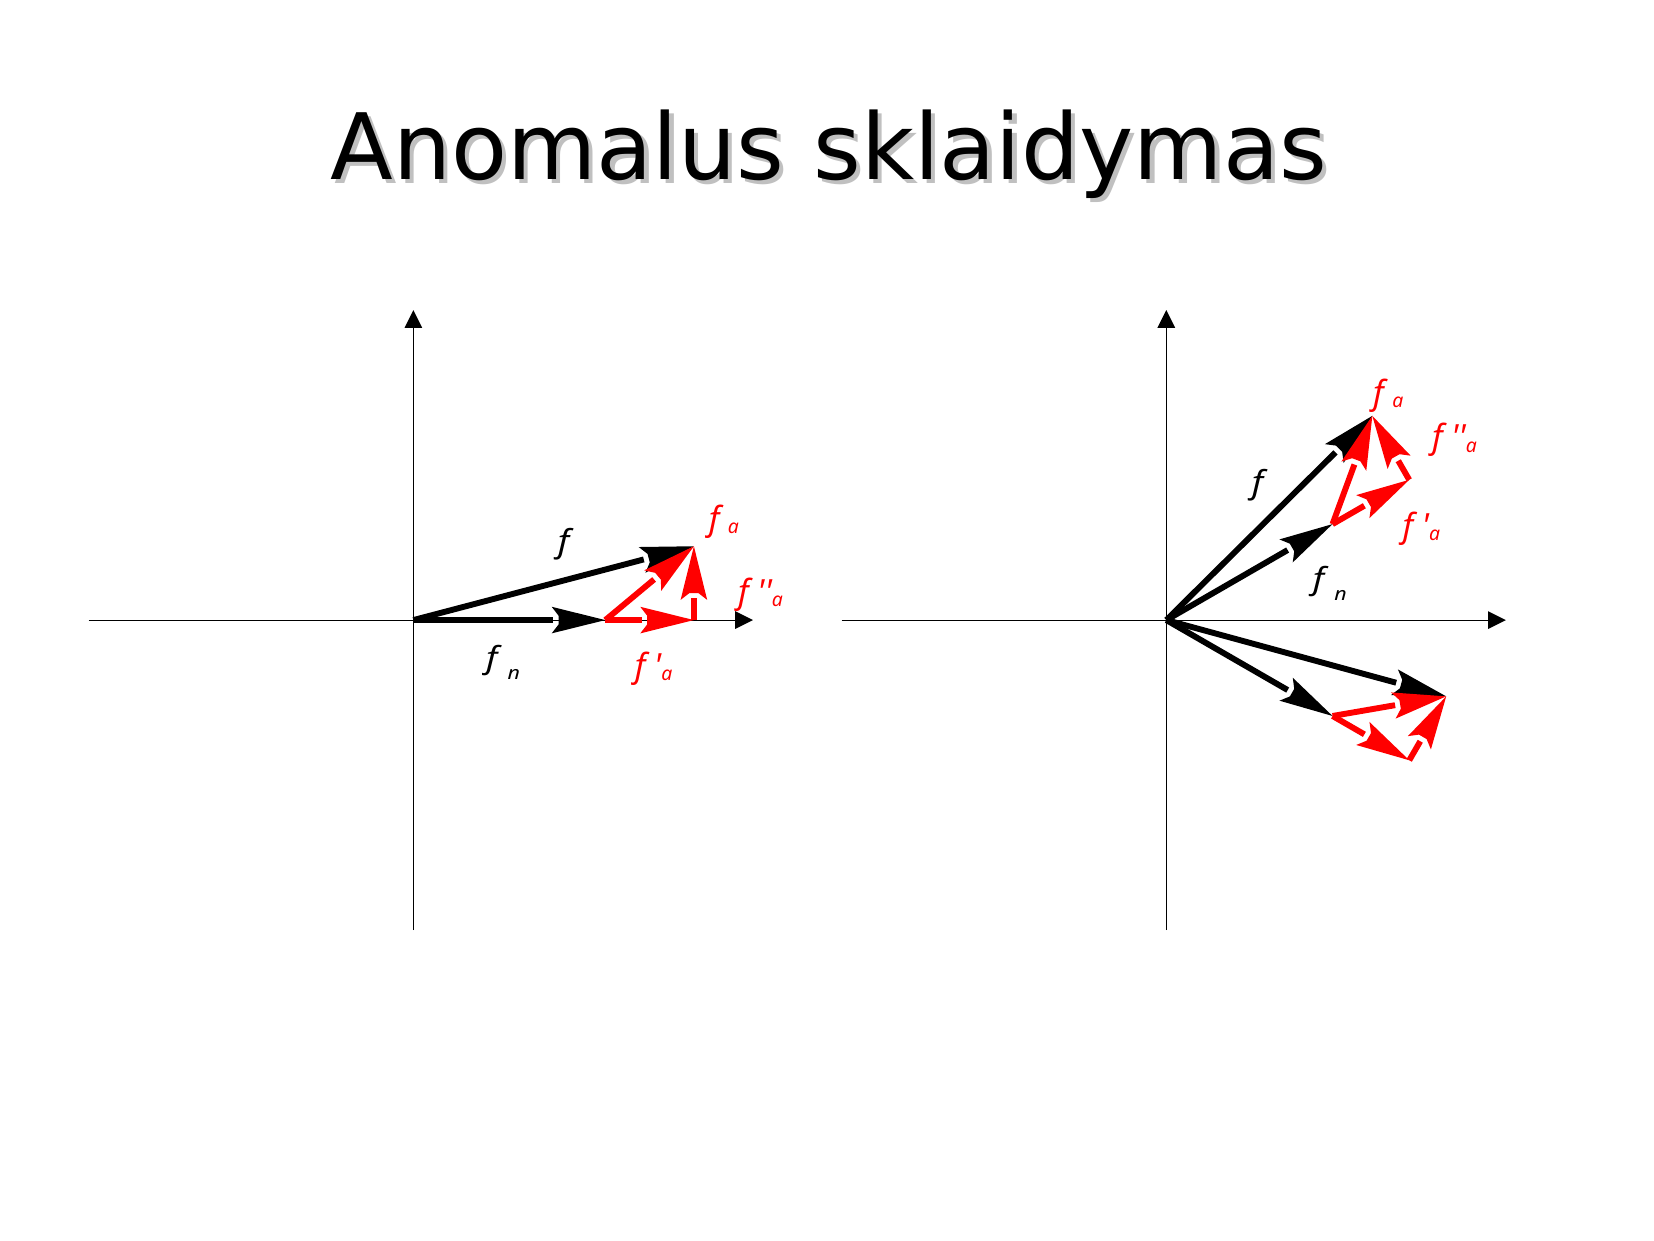

# Anomalus sklaidymas
f a
f ''a
f 'a
f a
f ''a
f 'a